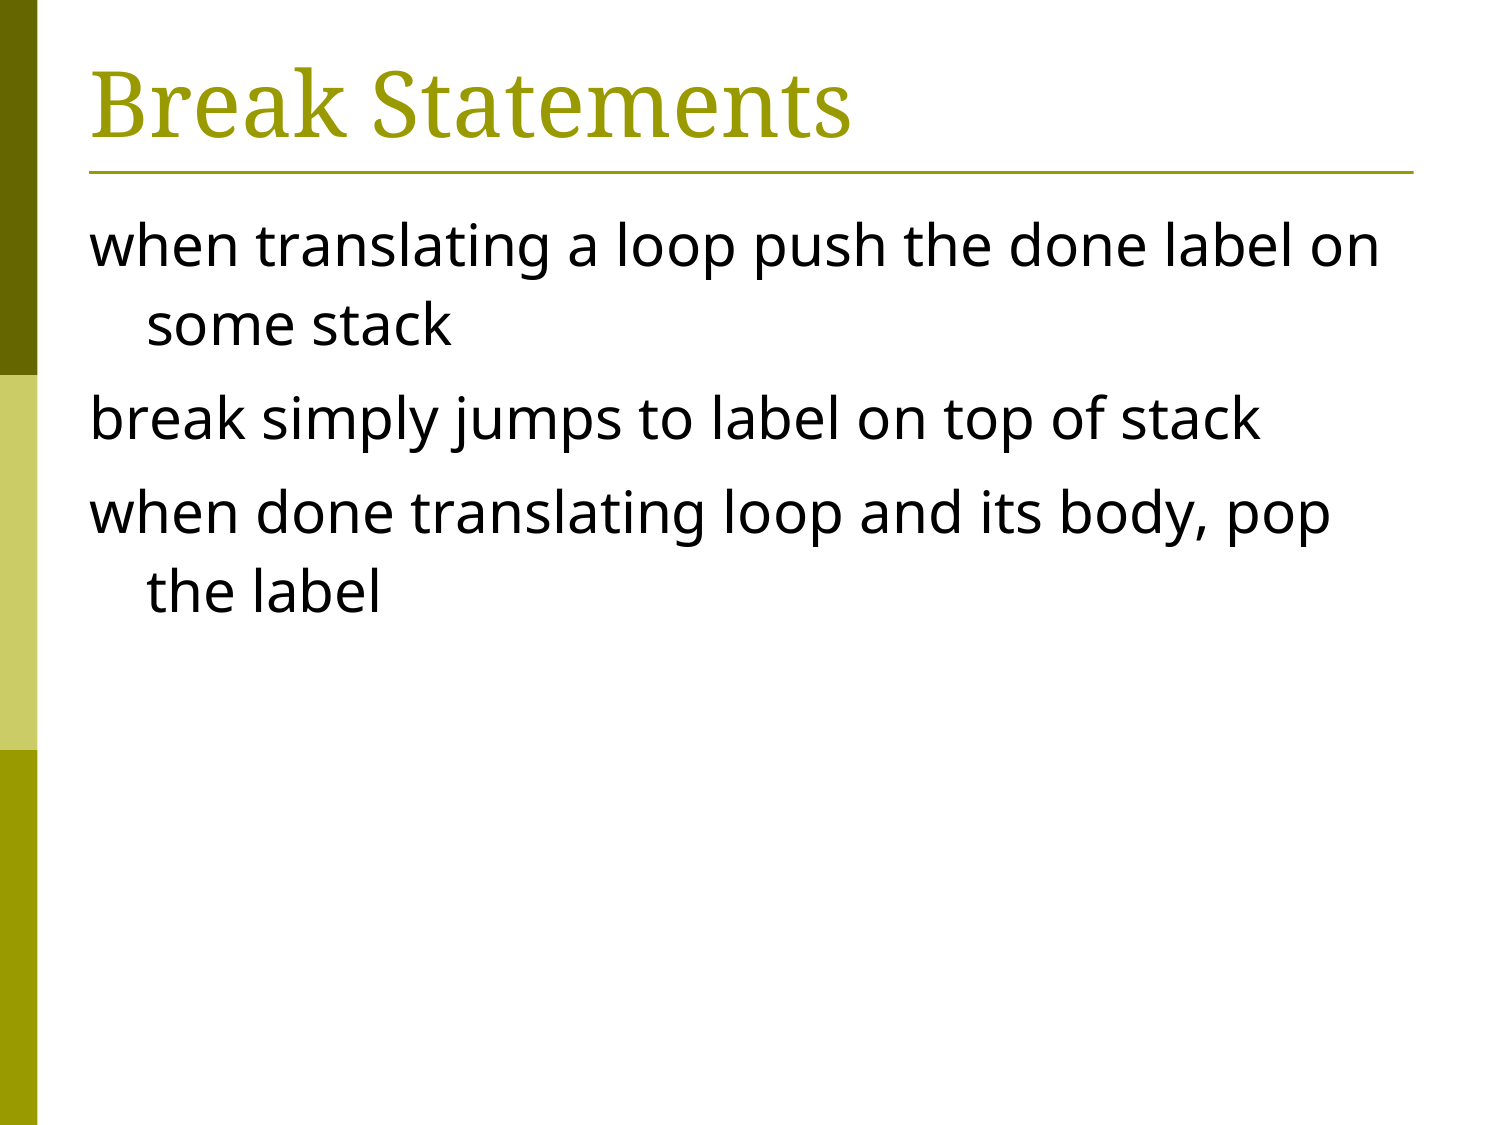

# Break Statements
when translating a loop push the done label on some stack
break simply jumps to label on top of stack
when done translating loop and its body, pop the label